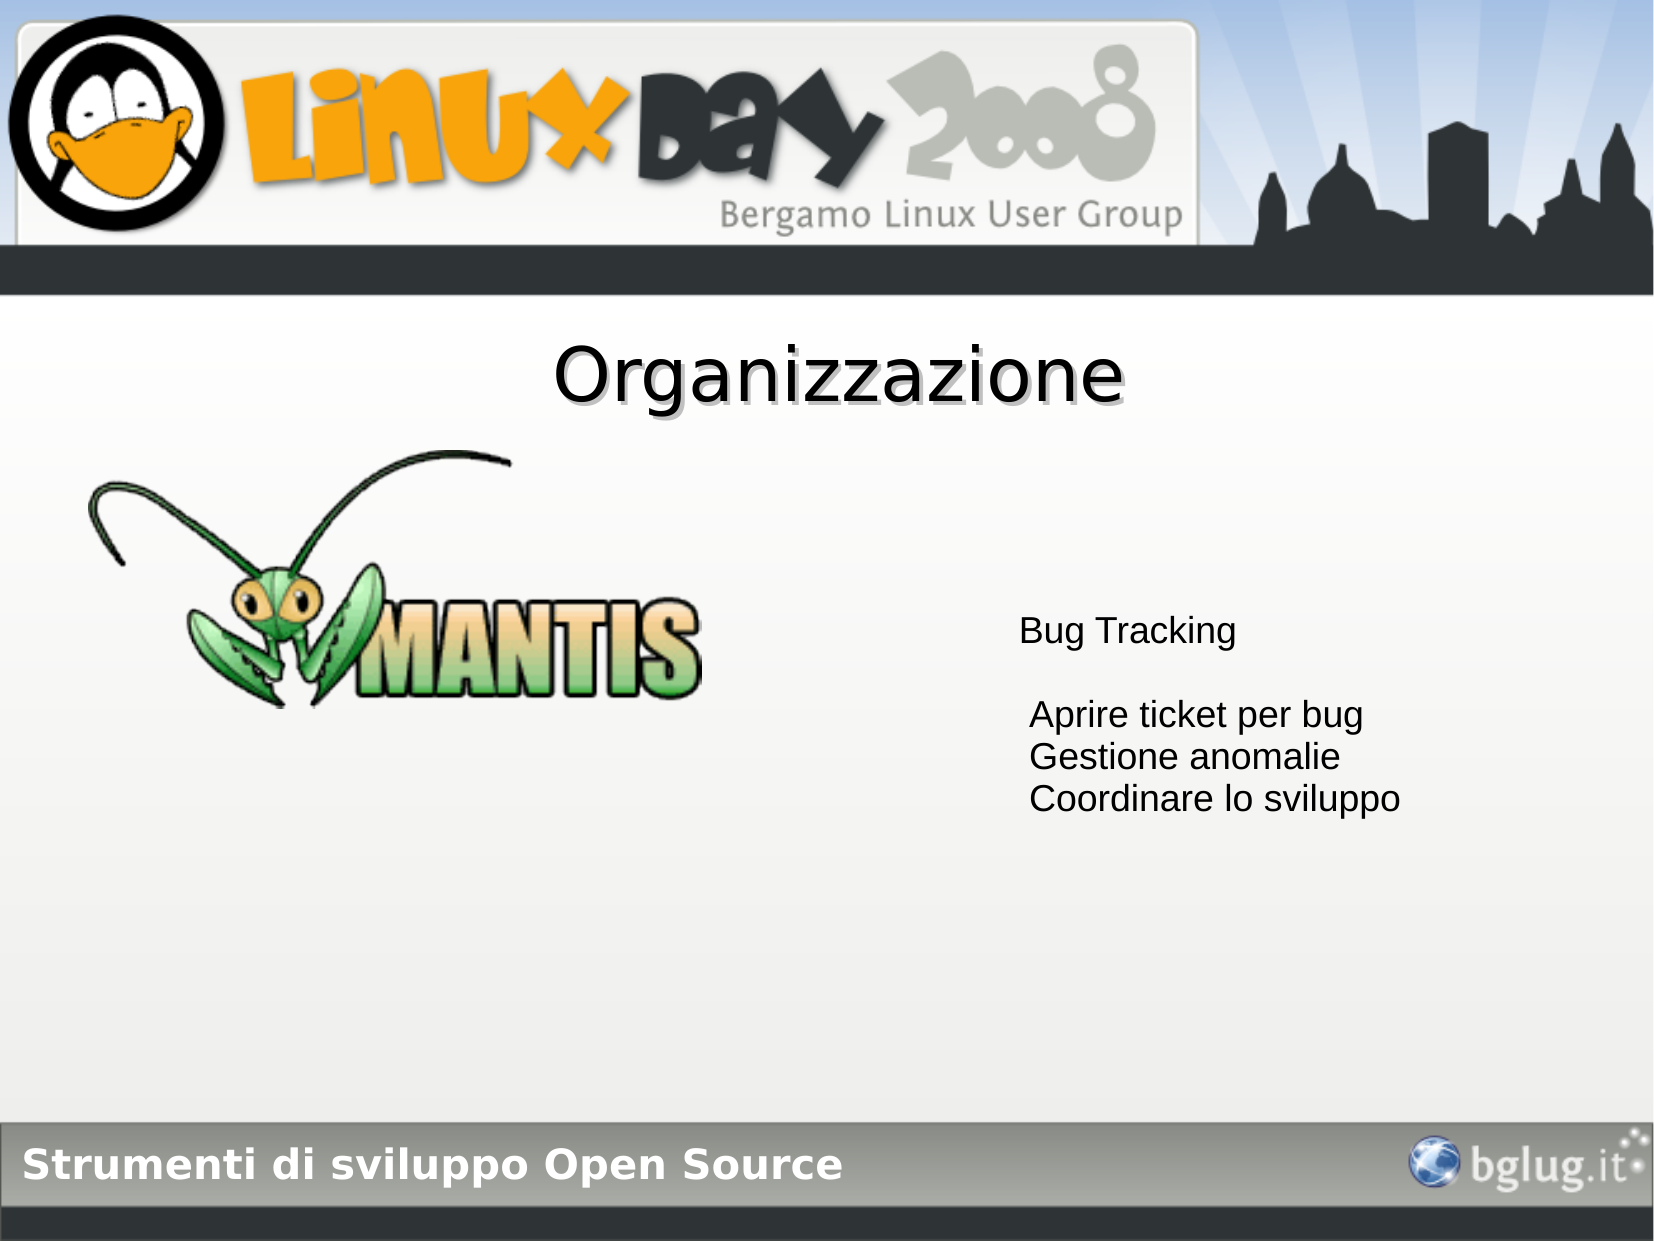

Organizzazione
Bug Tracking
 Aprire ticket per bug
 Gestione anomalie
 Coordinare lo sviluppo
Strumenti di sviluppo Open Source